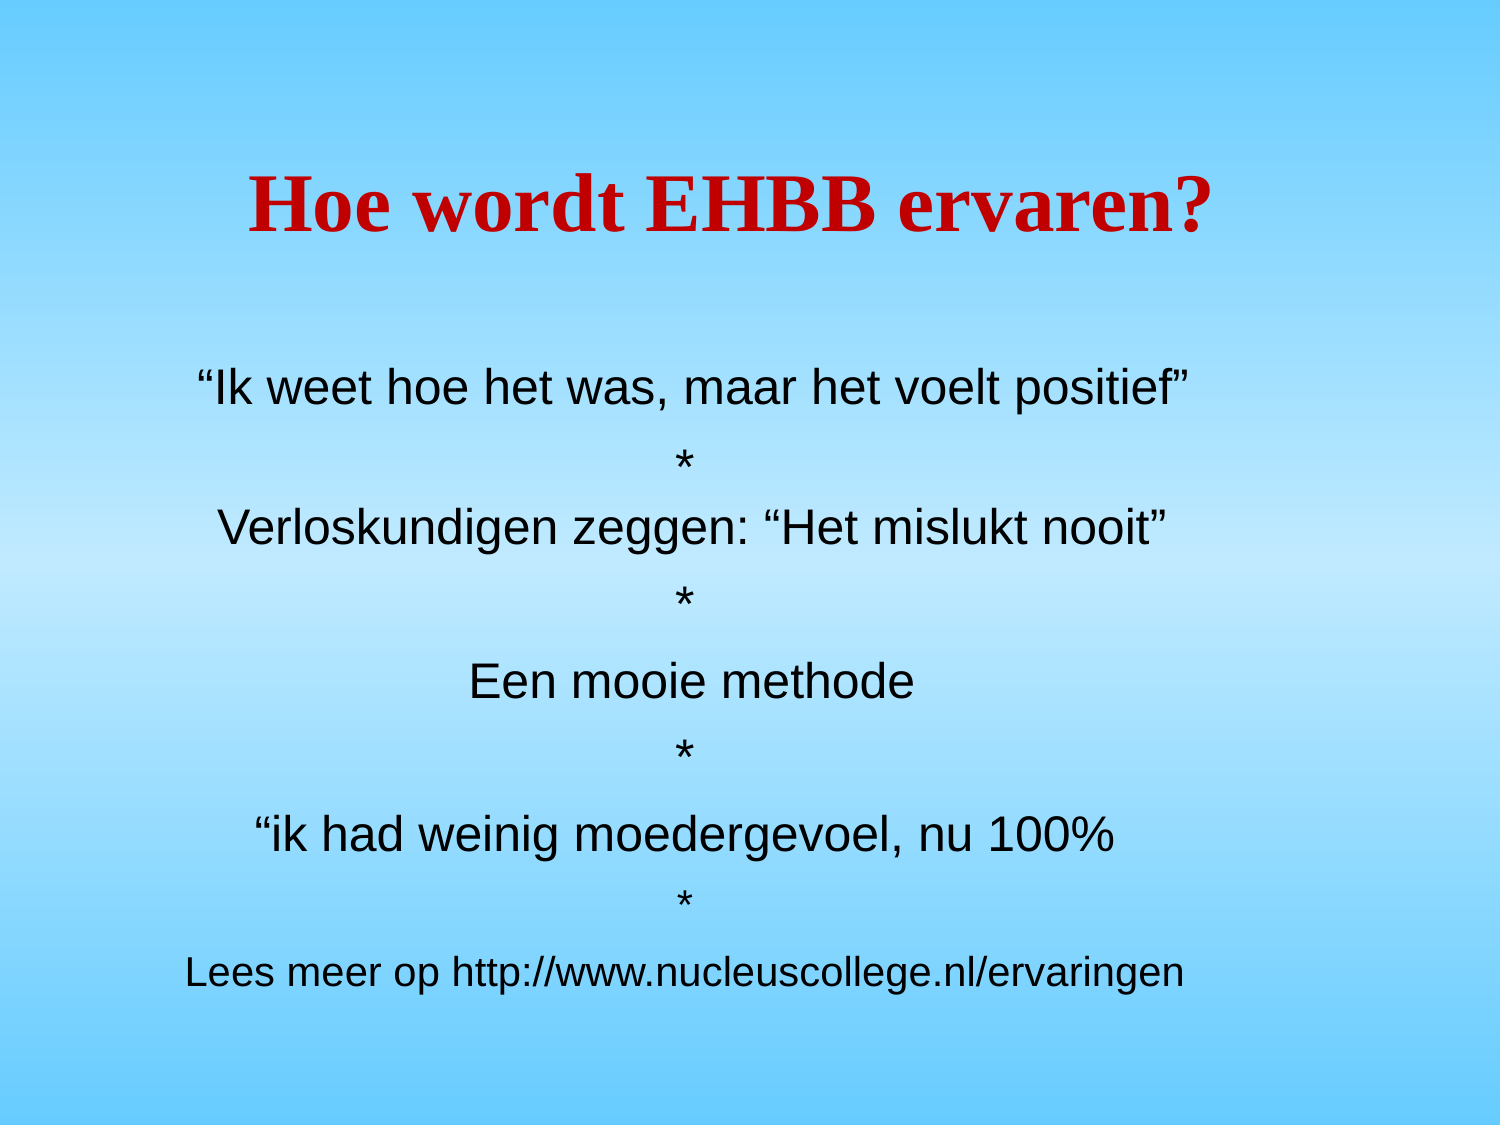

# Hoe wordt EHBB ervaren?
 “Ik weet hoe het was, maar het voelt positief”
*
 Verloskundigen zeggen: “Het mislukt nooit”
*
 Een mooie methode
*
“ik had weinig moedergevoel, nu 100%
*
Lees meer op http://www.nucleuscollege.nl/ervaringen